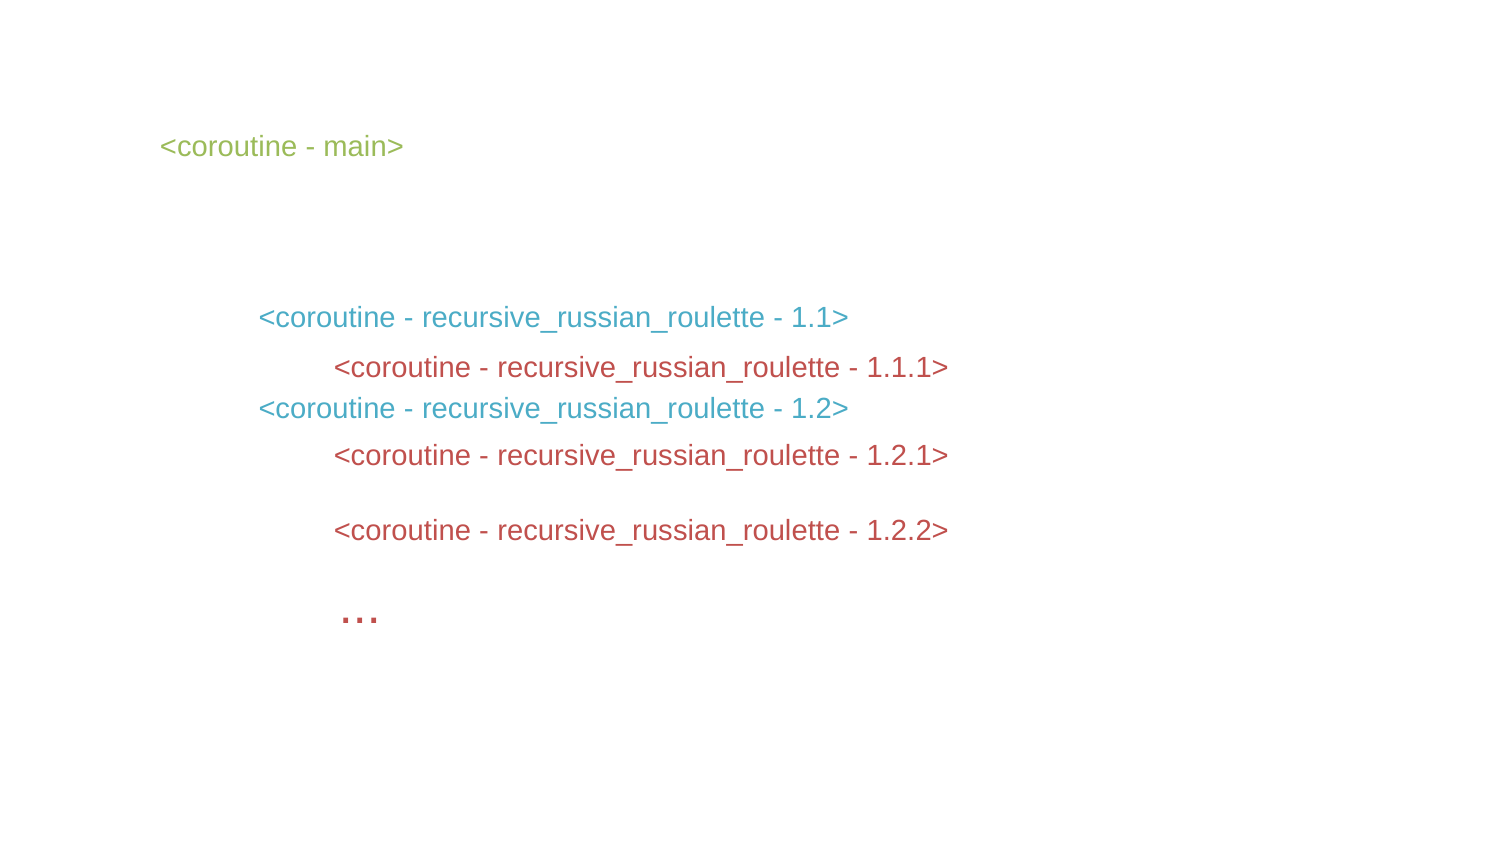

<coroutine - main>
<coroutine - recursive_russian_roulette - 1.1>
<coroutine - recursive_russian_roulette - 1.1.1>
<coroutine - recursive_russian_roulette - 1.2>
<coroutine - recursive_russian_roulette - 1.2.1>
<coroutine - recursive_russian_roulette - 1.2.2>
...